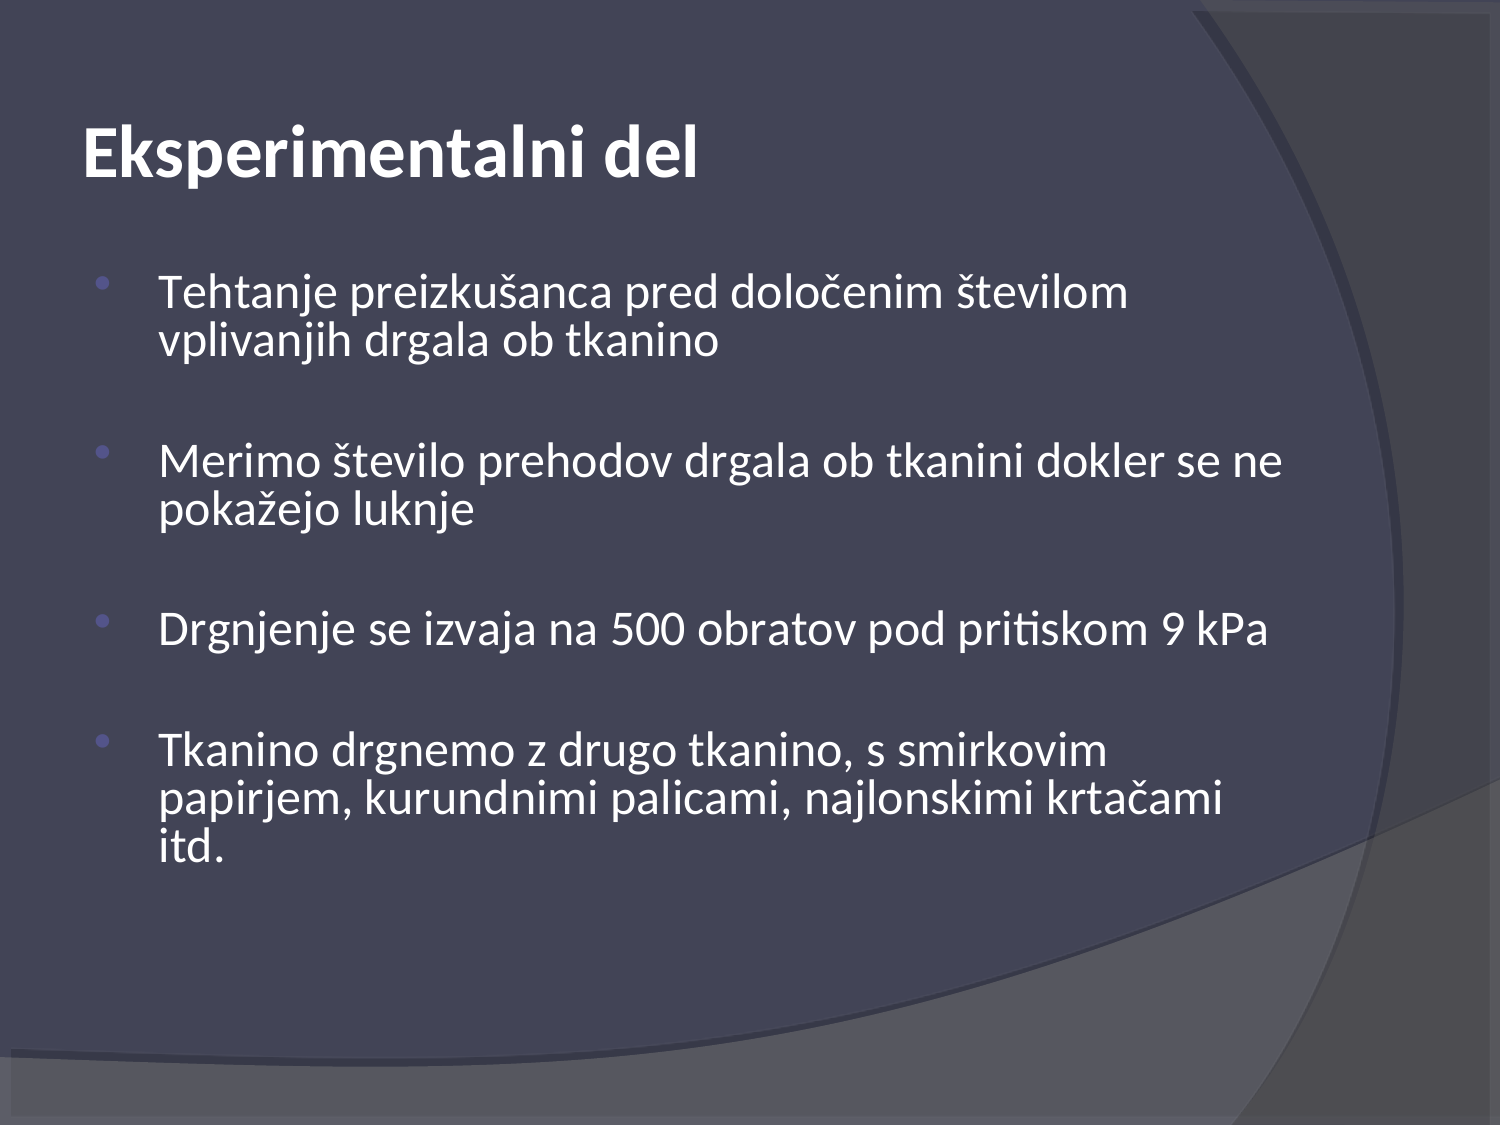

# Eksperimentalni del
Tehtanje preizkušanca pred določenim številom vplivanjih drgala ob tkanino
Merimo število prehodov drgala ob tkanini dokler se ne pokažejo luknje
Drgnjenje se izvaja na 500 obratov pod pritiskom 9 kPa
Tkanino drgnemo z drugo tkanino, s smirkovim papirjem, kurundnimi palicami, najlonskimi krtačami itd.